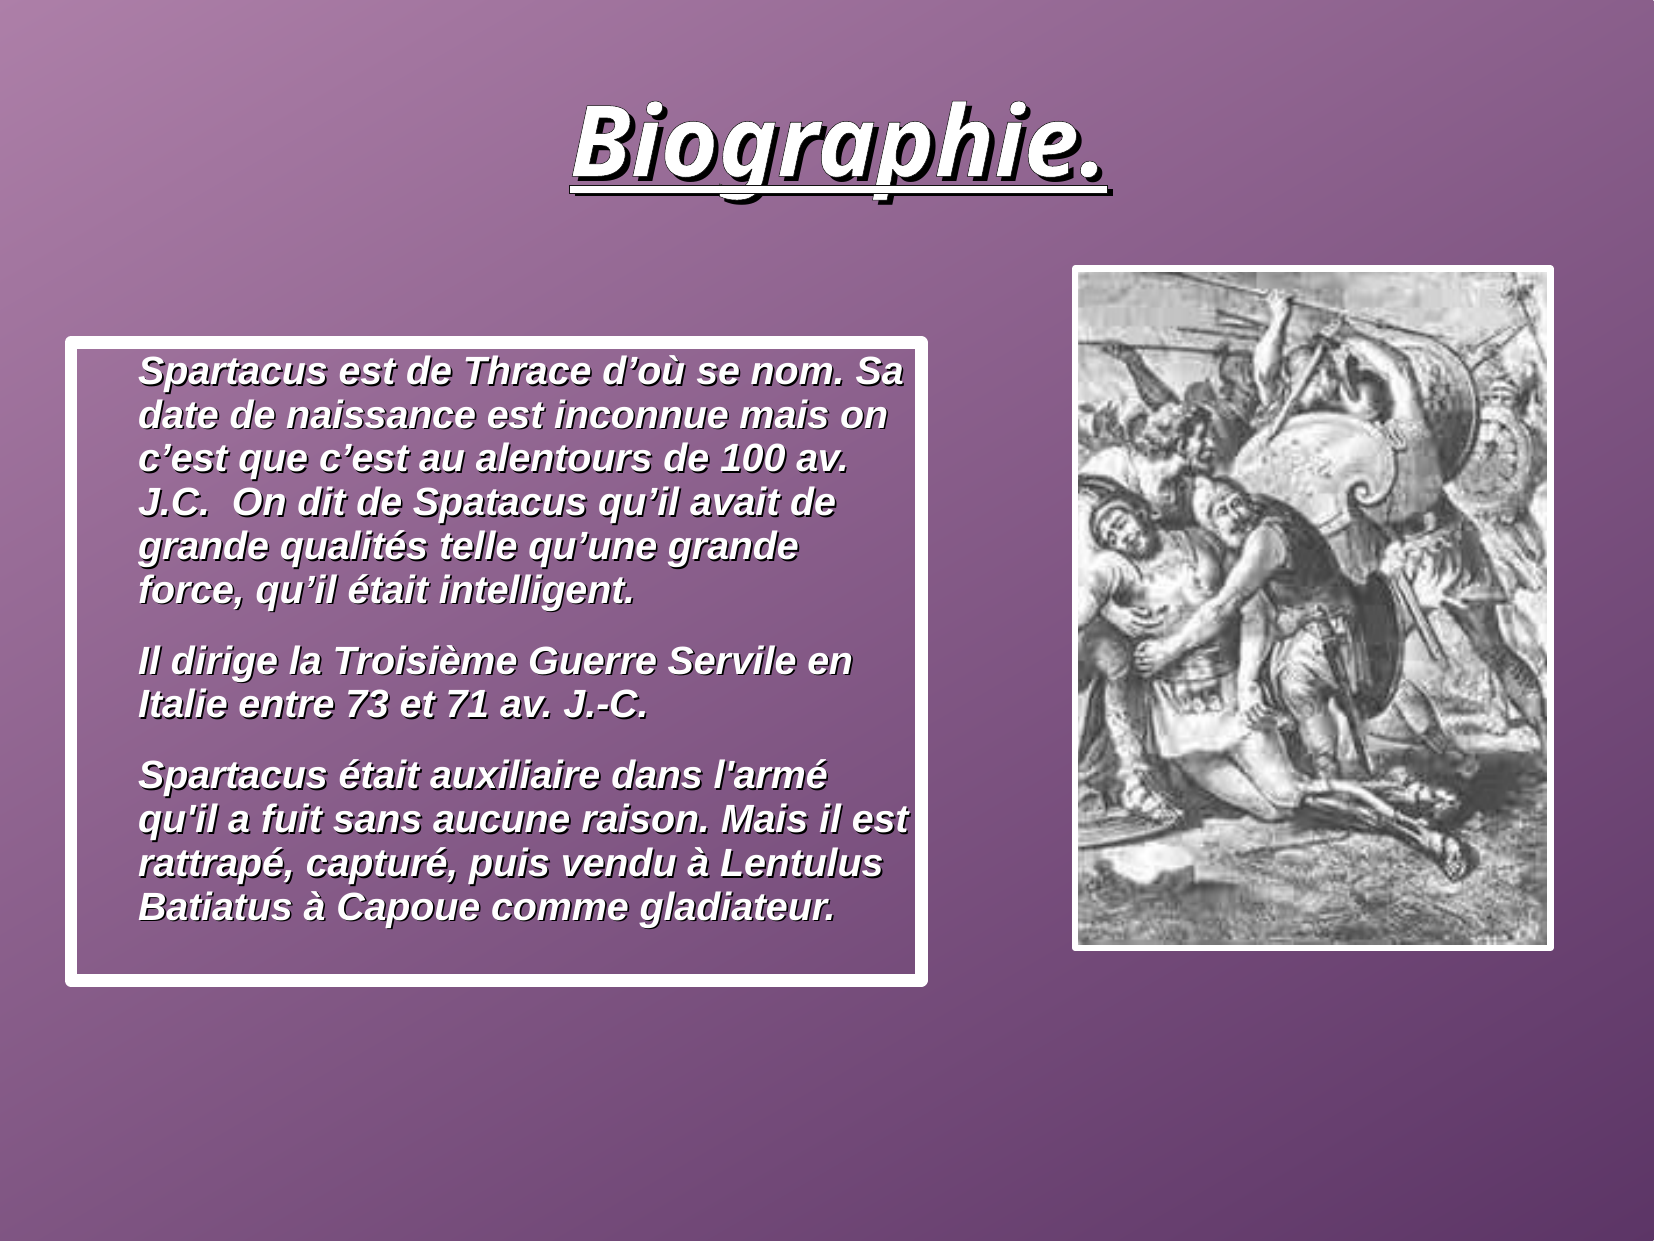

Biographie.
# Spartacus est de Thrace d’où se nom. Sa date de naissance est inconnue mais on c’est que c’est au alentours de 100 av. J.C. On dit de Spatacus qu’il avait de grande qualités telle qu’une grande force, qu’il était intelligent.
Il dirige la Troisième Guerre Servile en Italie entre 73 et 71 av. J.-C.
Spartacus était auxiliaire dans l'armé qu'il a fuit sans aucune raison. Mais il est rattrapé, capturé, puis vendu à Lentulus Batiatus à Capoue comme gladiateur.